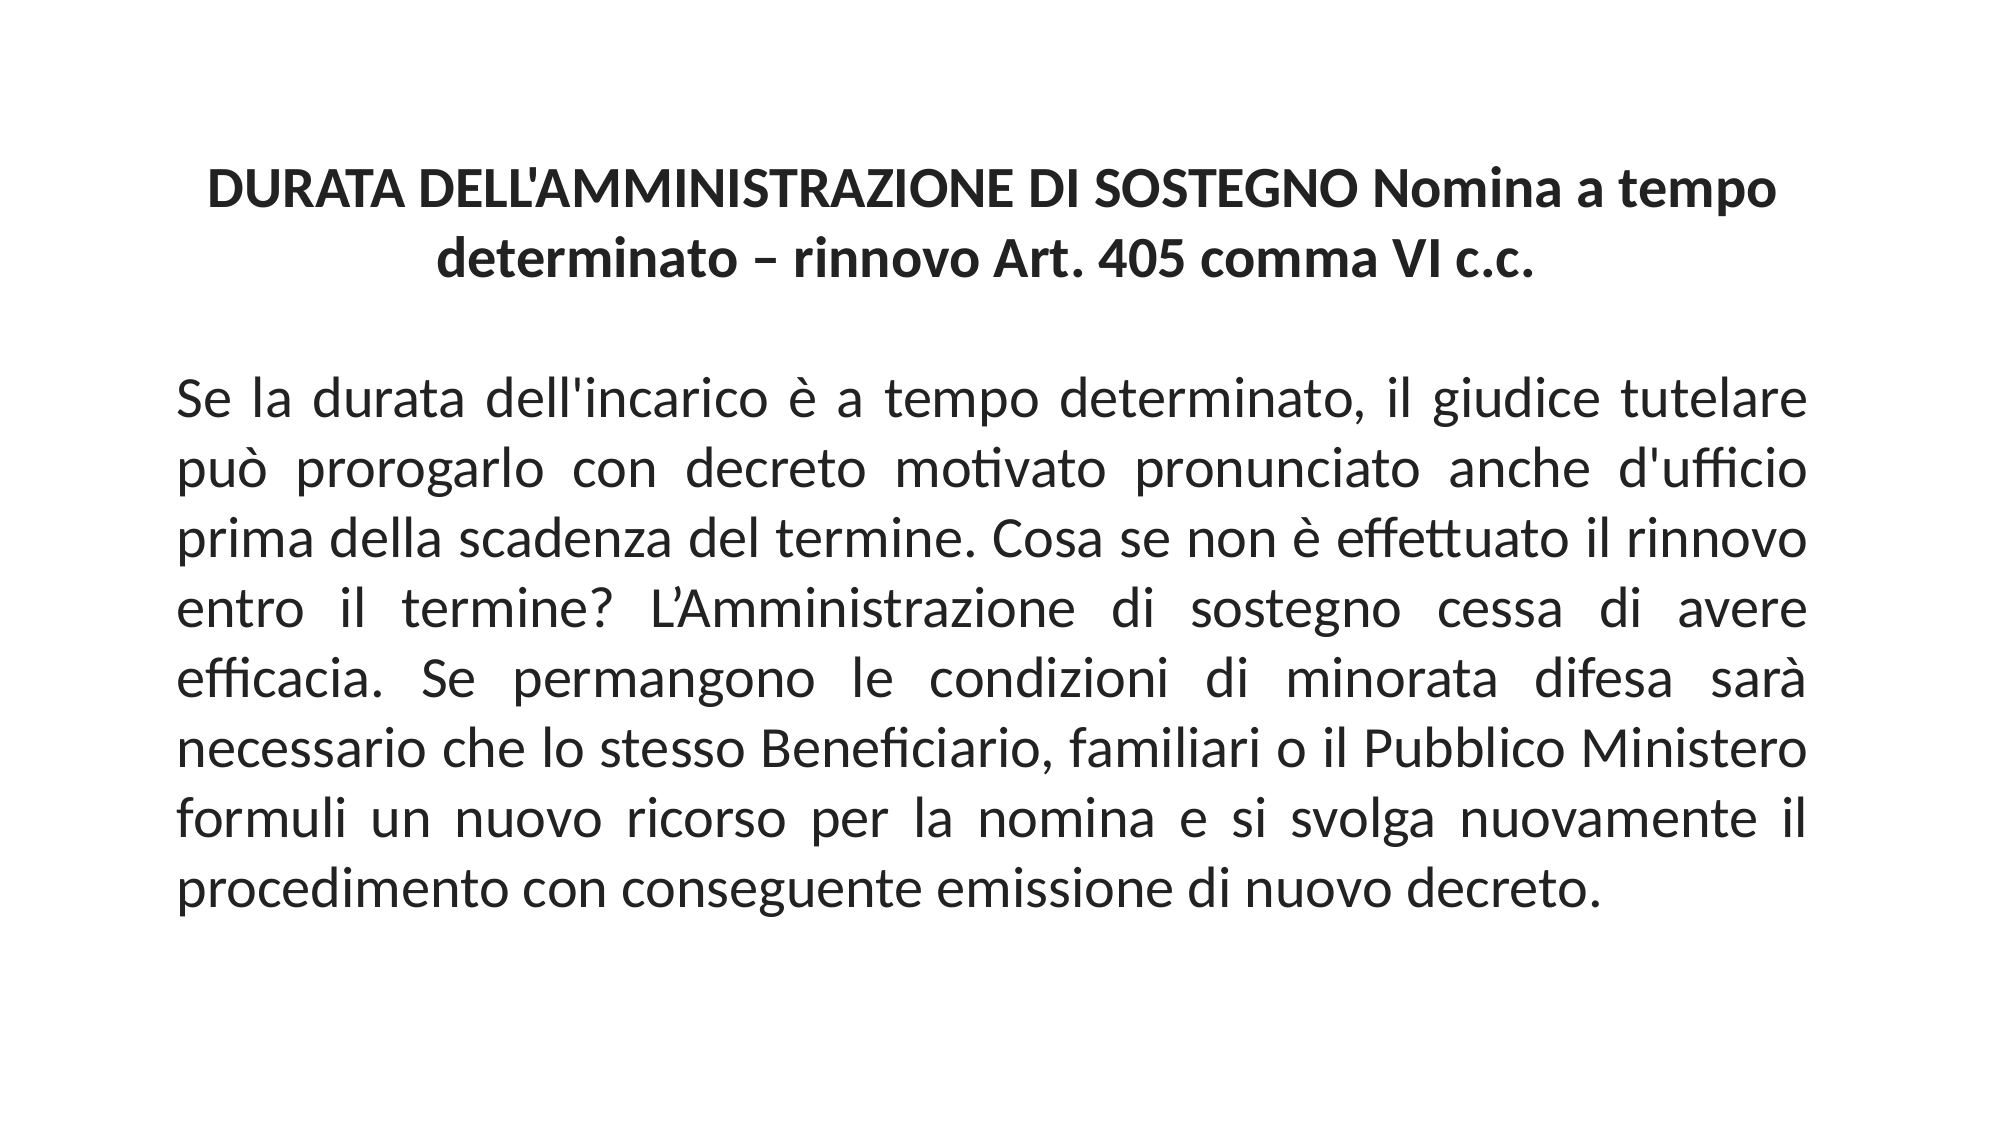

DURATA DELL'AMMINISTRAZIONE DI SOSTEGNO Nomina a tempo determinato – rinnovo Art. 405 comma VI c.c.
Se la durata dell'incarico è a tempo determinato, il giudice tutelare può prorogarlo con decreto motivato pronunciato anche d'ufficio prima della scadenza del termine. Cosa se non è effettuato il rinnovo entro il termine? L’Amministrazione di sostegno cessa di avere efficacia. Se permangono le condizioni di minorata difesa sarà necessario che lo stesso Beneficiario, familiari o il Pubblico Ministero formuli un nuovo ricorso per la nomina e si svolga nuovamente il procedimento con conseguente emissione di nuovo decreto.